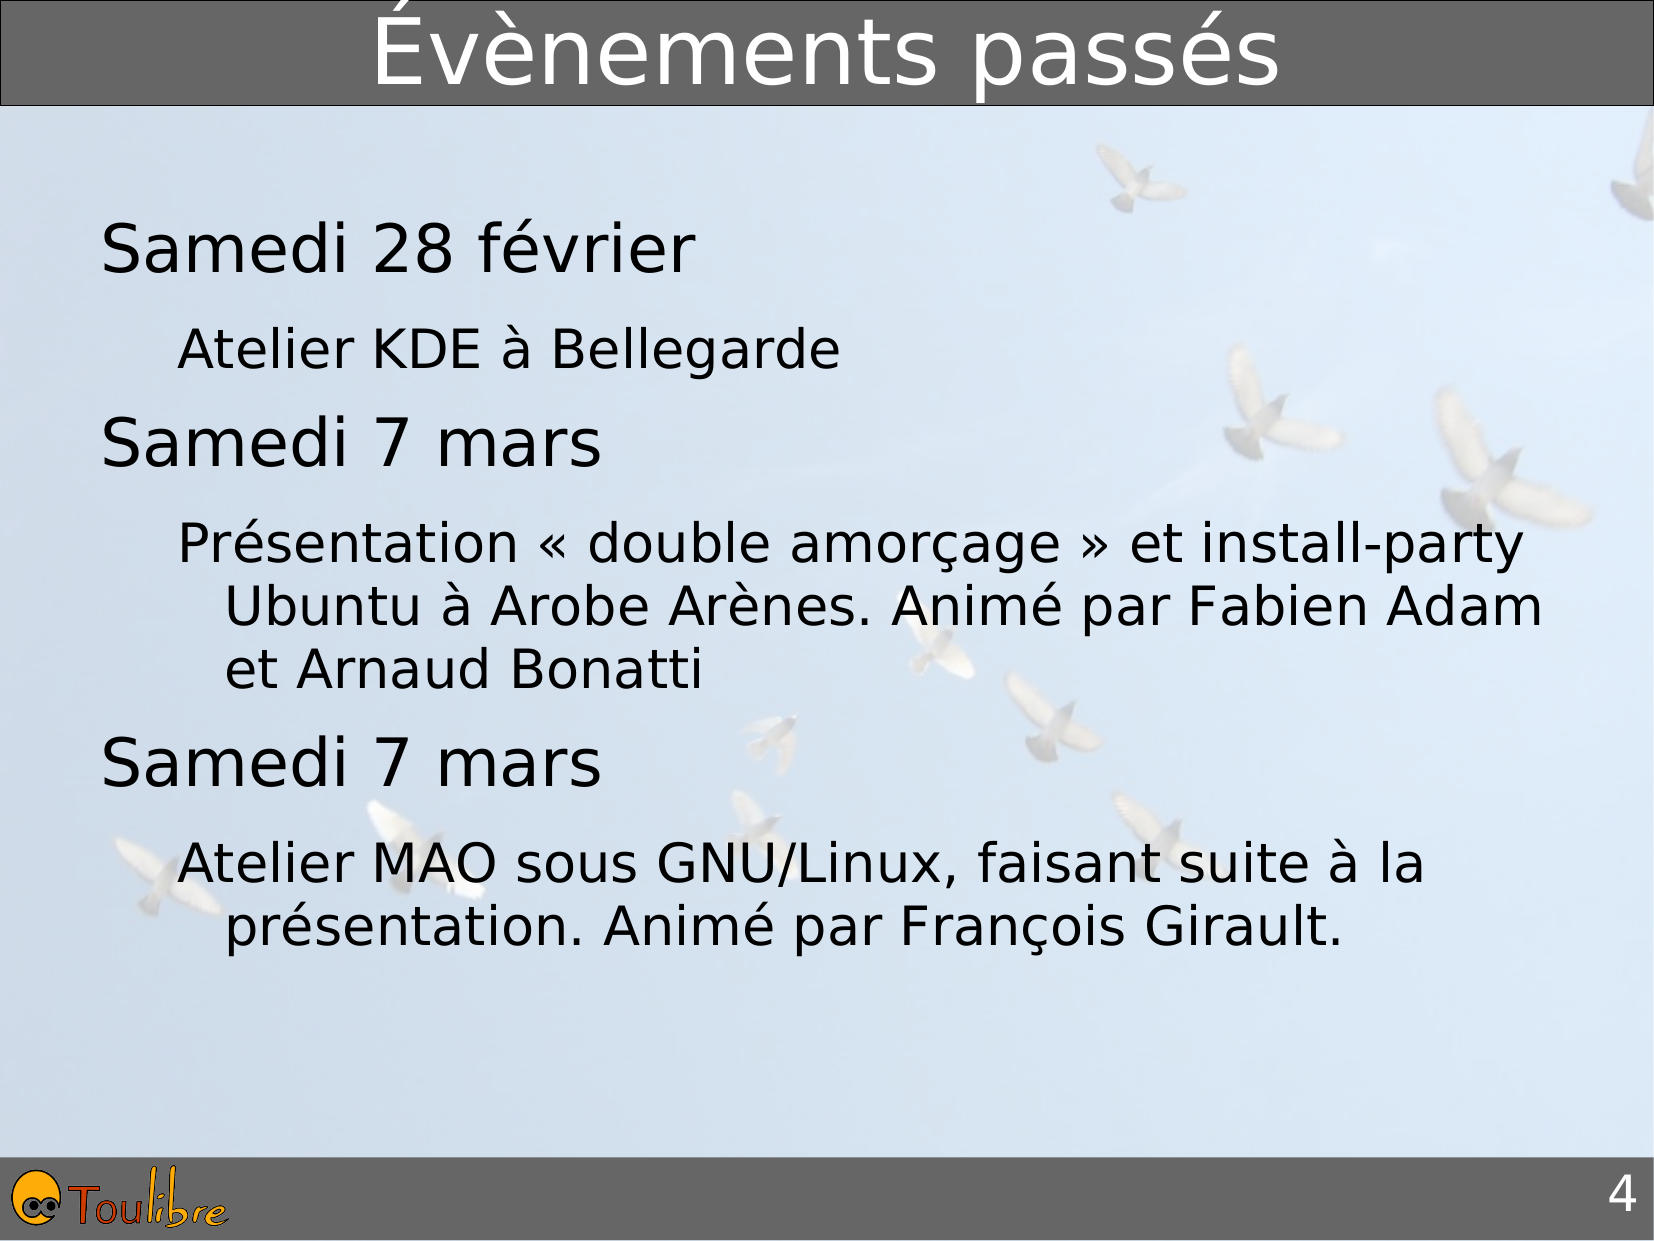

# Évènements passés
Samedi 28 février
Atelier KDE à Bellegarde
Samedi 7 mars
Présentation « double amorçage » et install-party Ubuntu à Arobe Arènes. Animé par Fabien Adam et Arnaud Bonatti
Samedi 7 mars
Atelier MAO sous GNU/Linux, faisant suite à la présentation. Animé par François Girault.